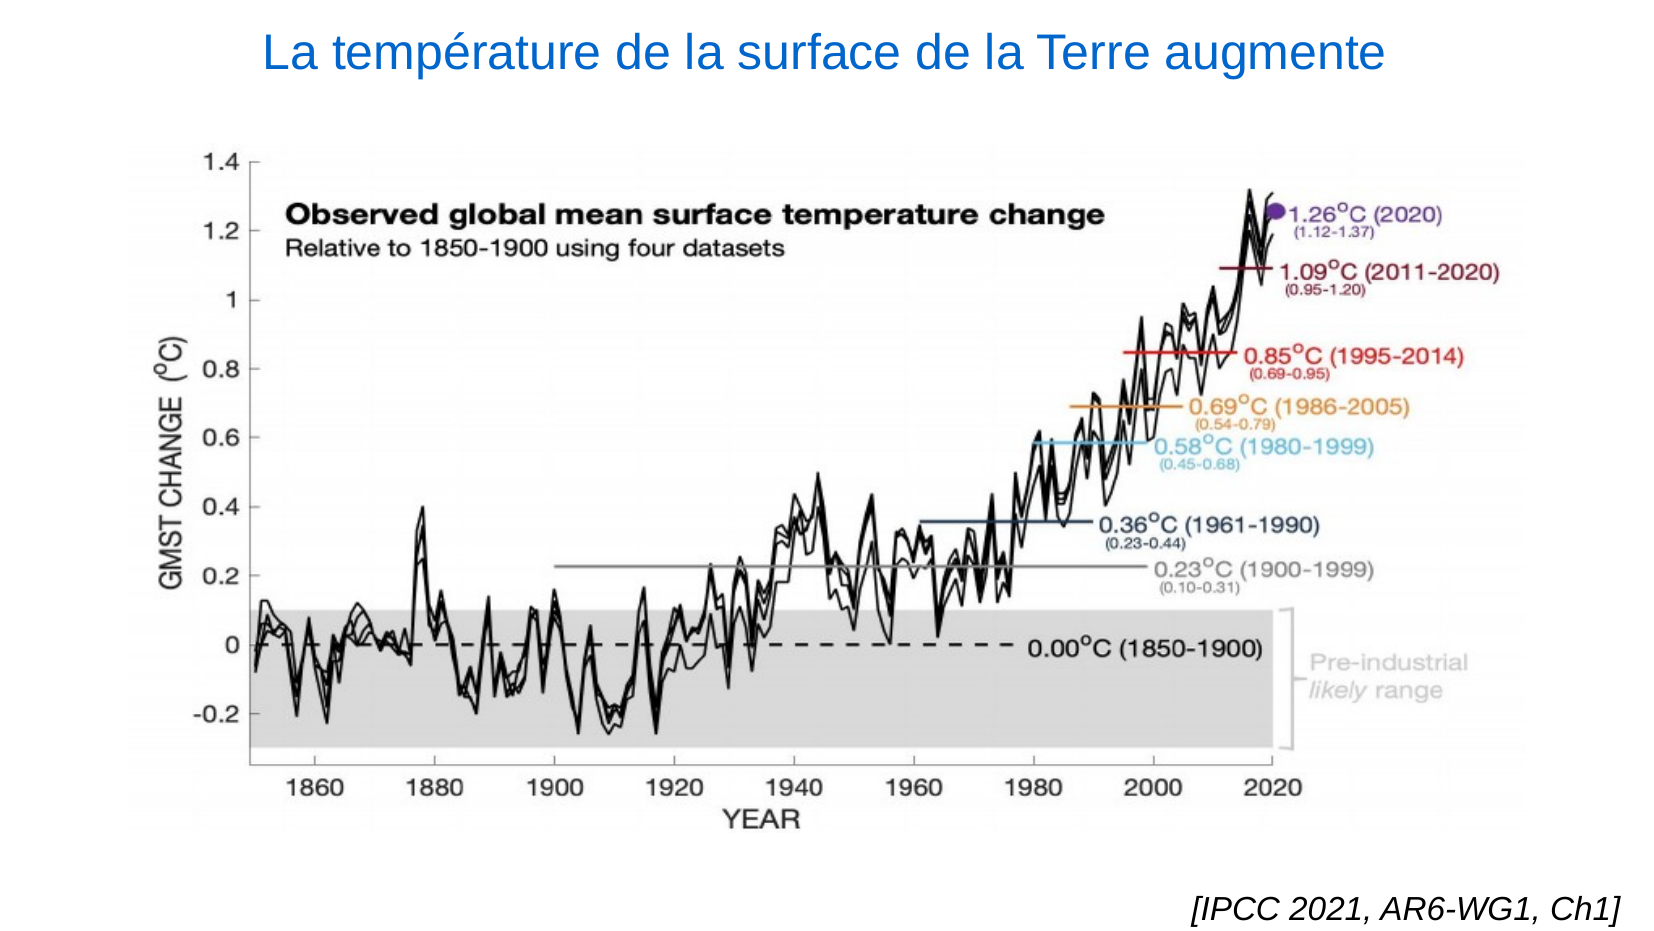

La température de la surface de la Terre augmente
[IPCC 2021, AR6-WG1, Ch1]